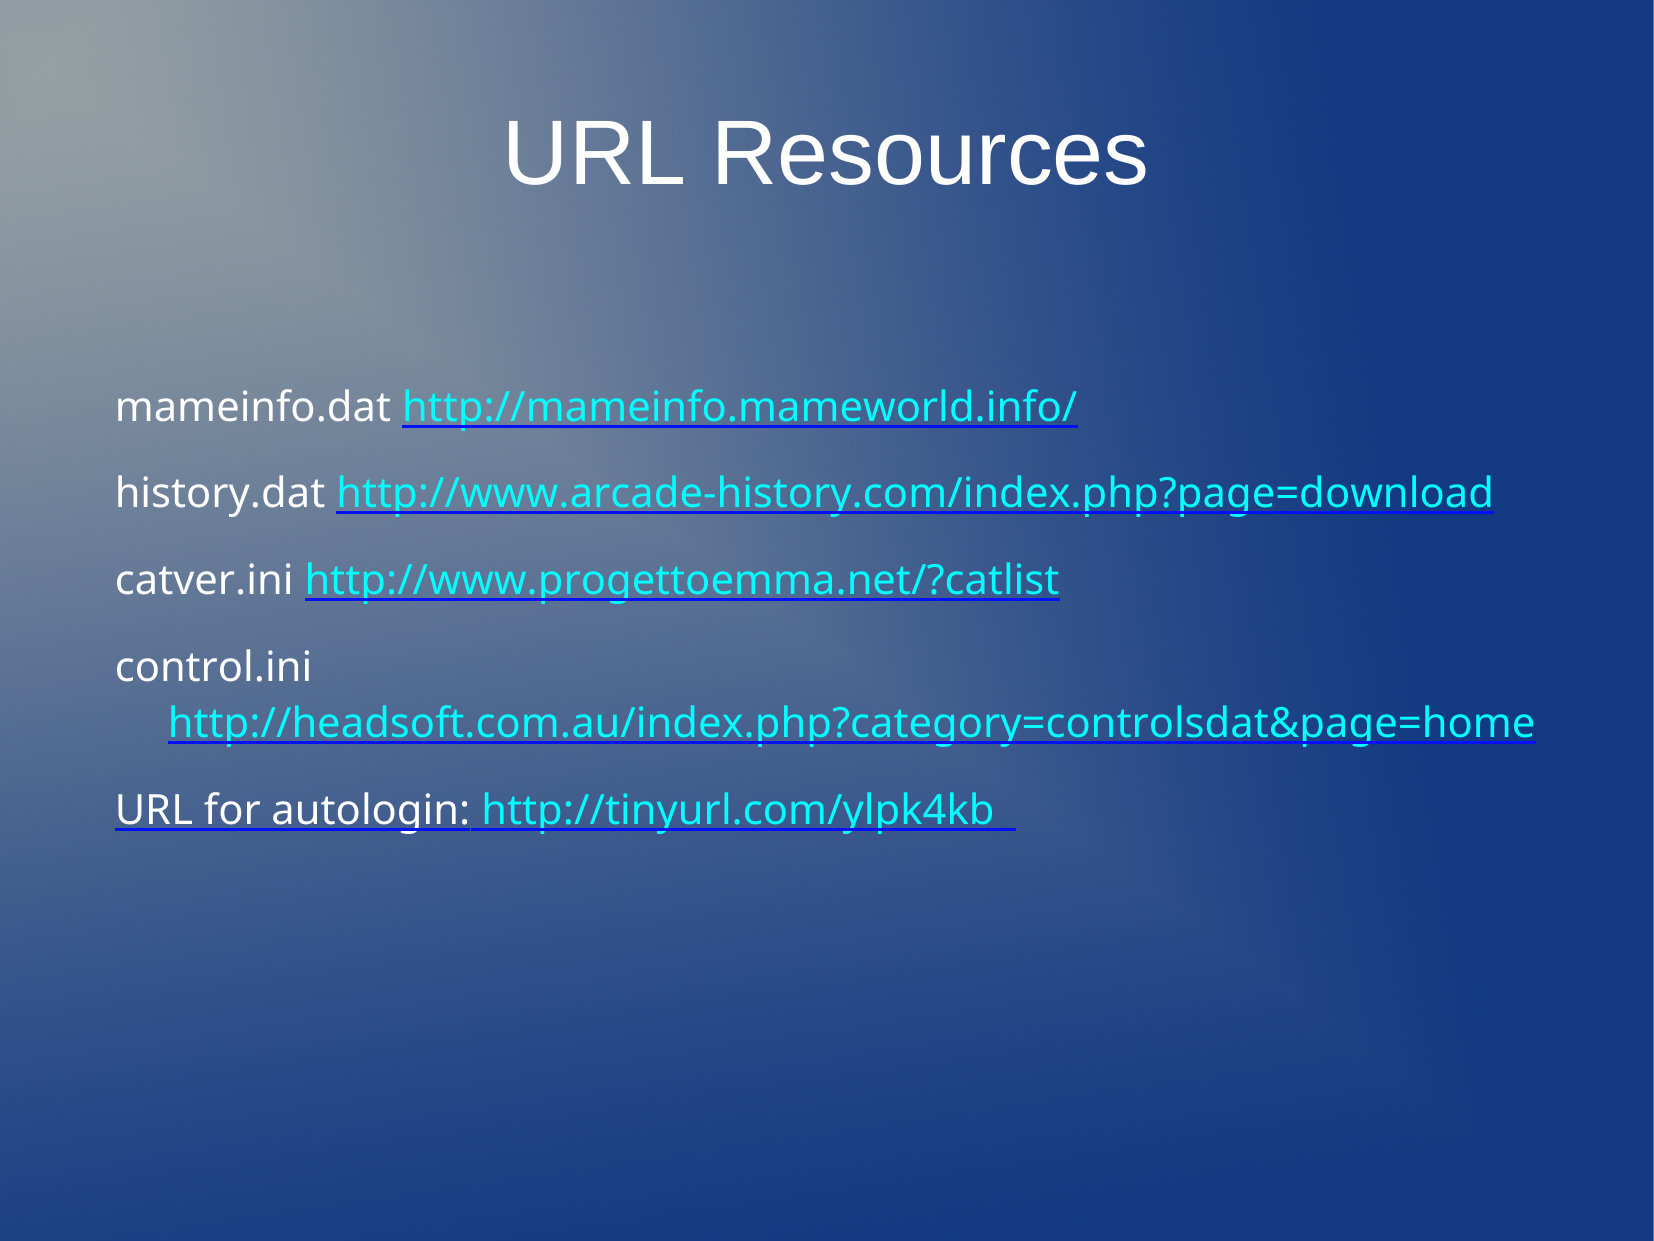

# URL Resources
mameinfo.dat http://mameinfo.mameworld.info/
history.dat http://www.arcade-history.com/index.php?page=download
catver.ini http://www.progettoemma.net/?catlist
control.ini http://headsoft.com.au/index.php?category=controlsdat&page=home
URL for autologin: http://tinyurl.com/ylpk4kb